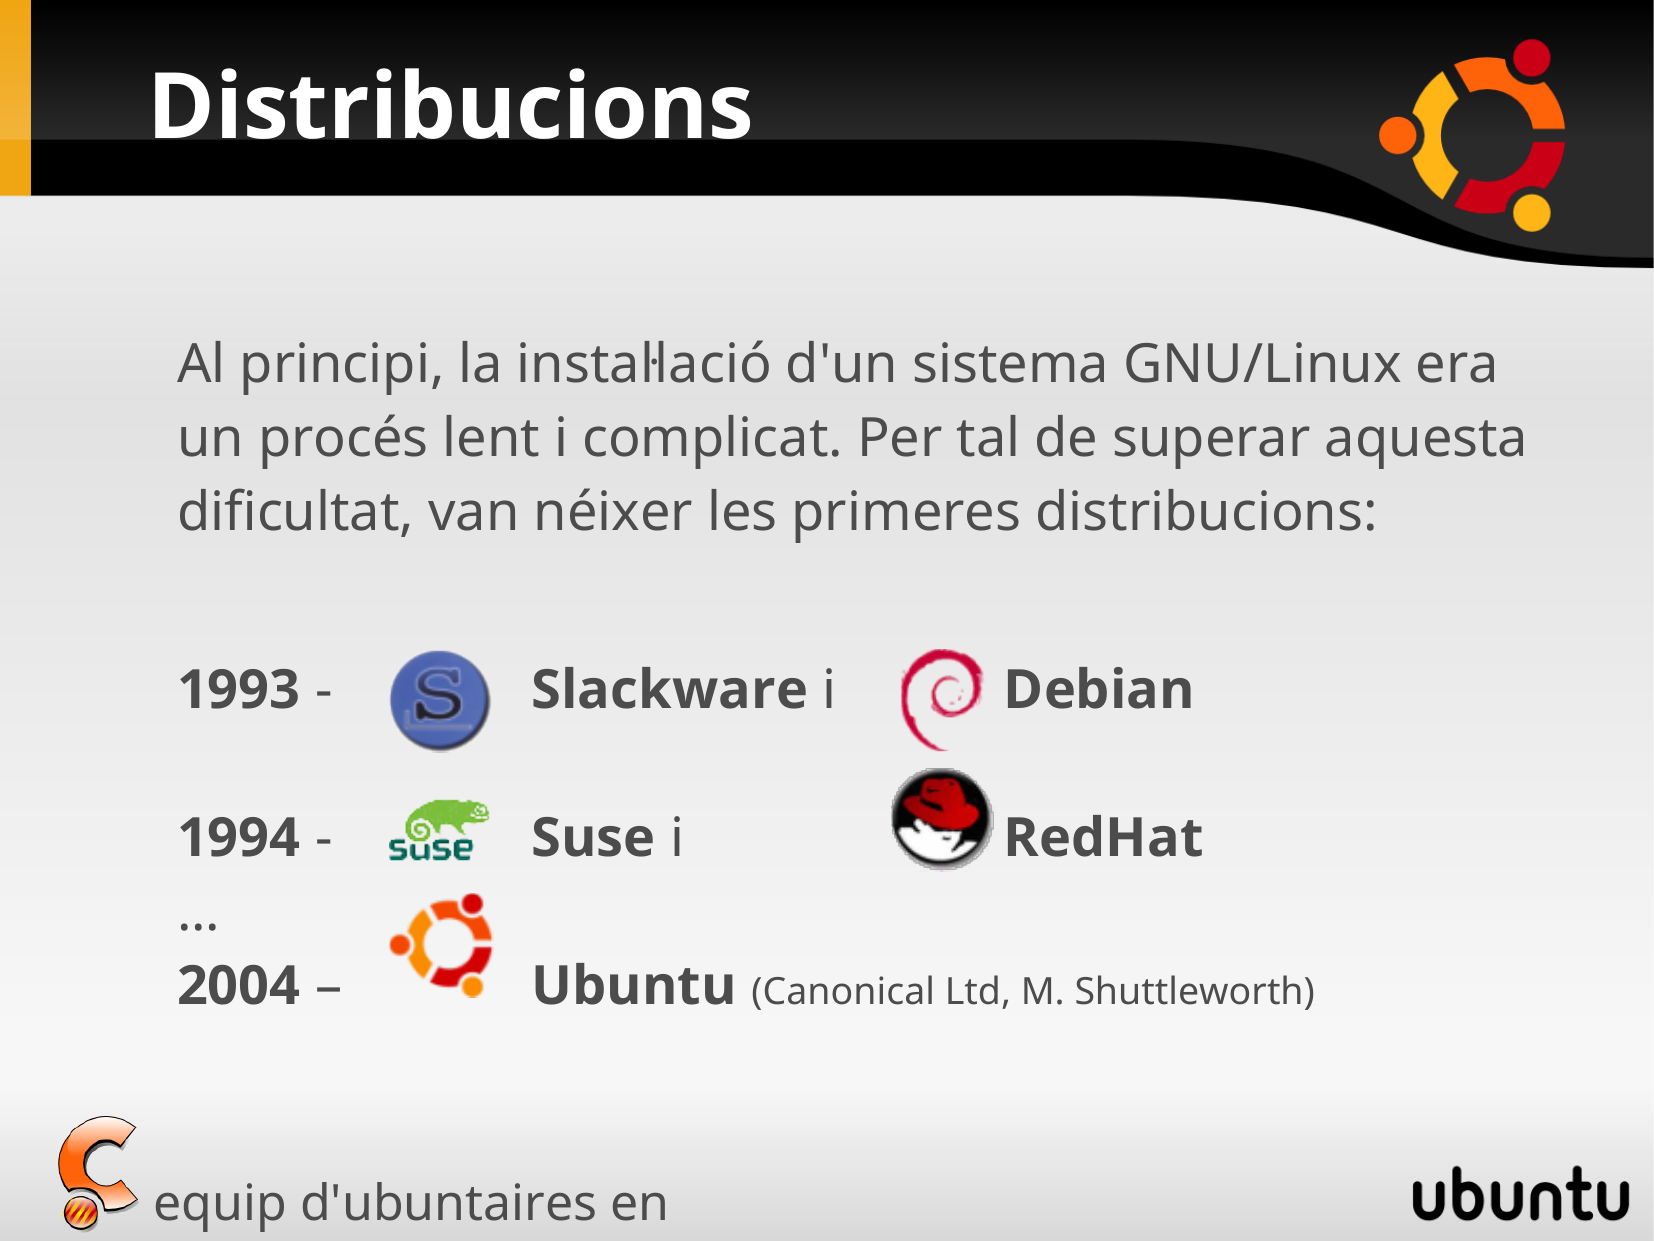

# Distribucions
Al principi, la instal·lació d'un sistema GNU/Linux era un procés lent i complicat. Per tal de superar aquesta dificultat, van néixer les primeres distribucions:
1993 - 	Slackware i		Debian
1994 - 		Suse i 			RedHat
...
2004 – 		Ubuntu (Canonical Ltd, M. Shuttleworth)